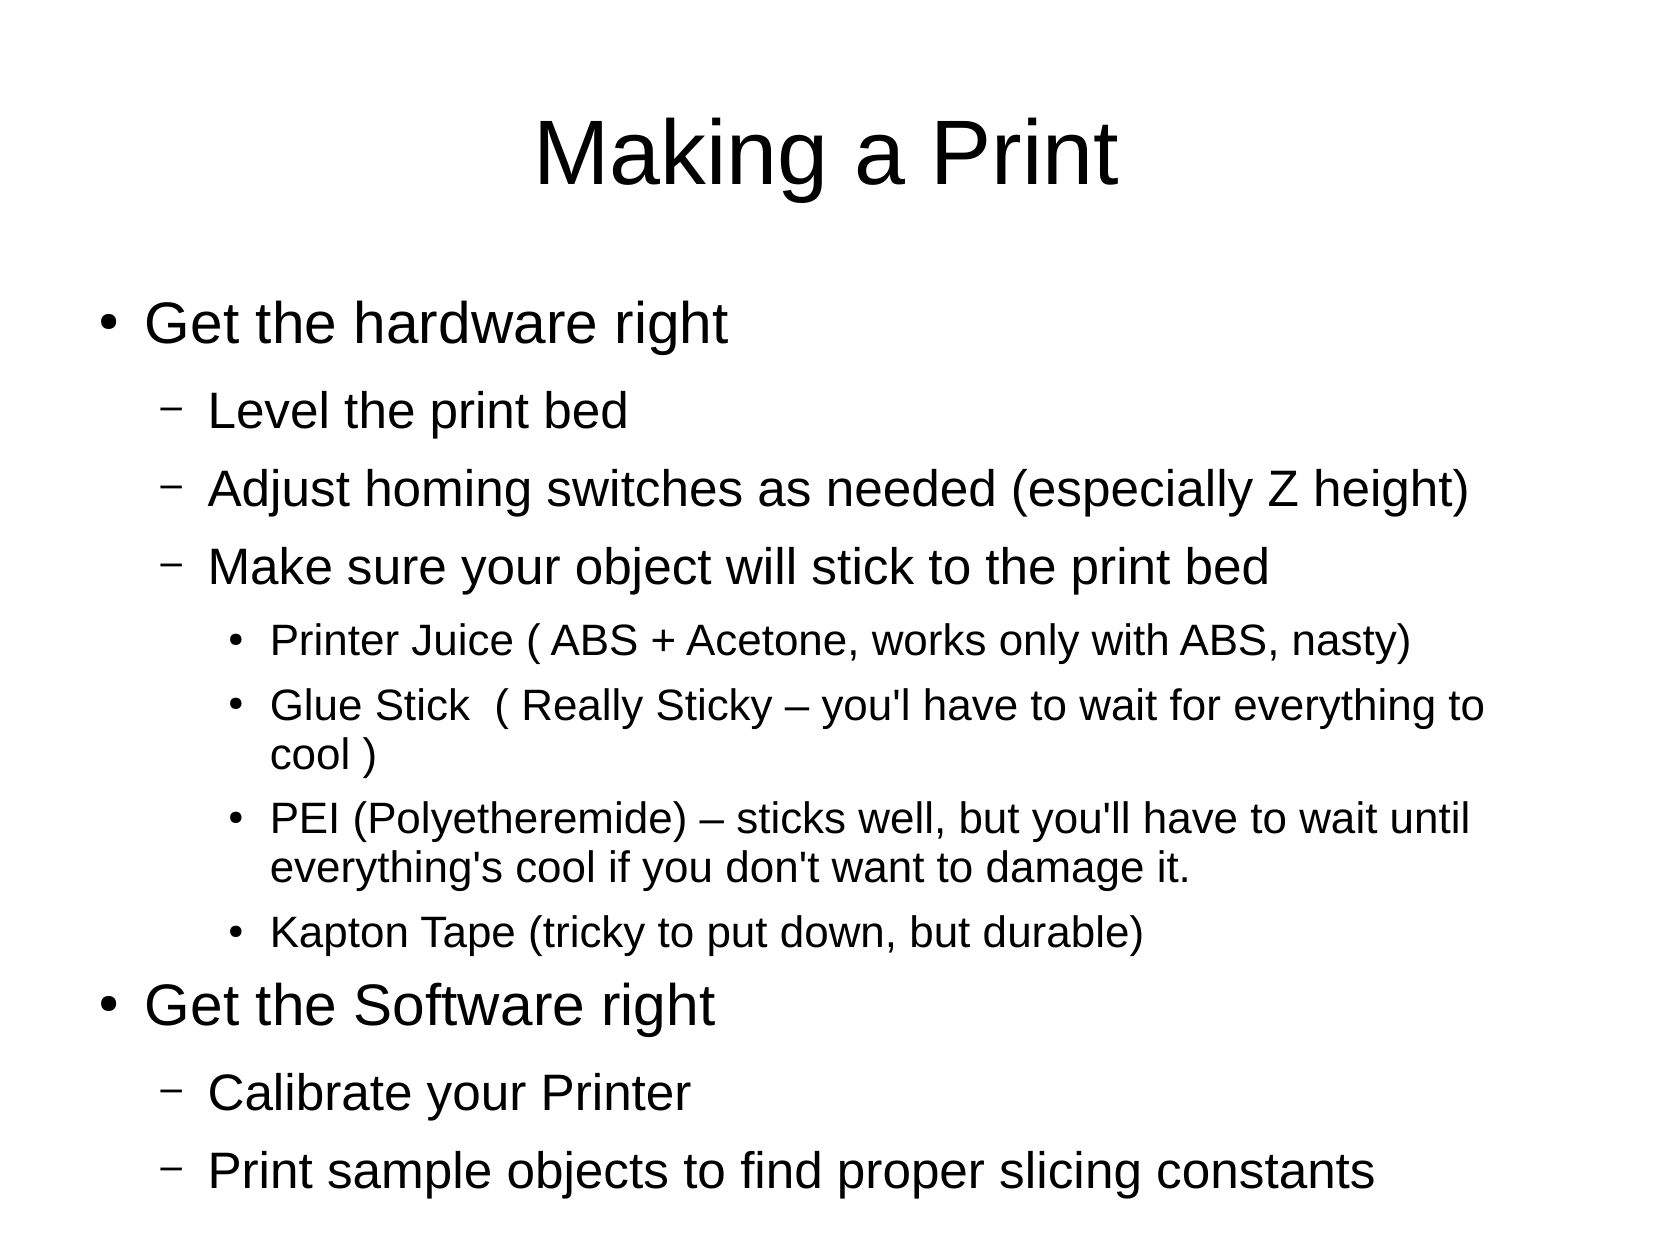

# Making a Print
Get the hardware right
Level the print bed
Adjust homing switches as needed (especially Z height)
Make sure your object will stick to the print bed
Printer Juice ( ABS + Acetone, works only with ABS, nasty)
Glue Stick ( Really Sticky – you'l have to wait for everything to cool )
PEI (Polyetheremide) – sticks well, but you'll have to wait until everything's cool if you don't want to damage it.
Kapton Tape (tricky to put down, but durable)
Get the Software right
Calibrate your Printer
Print sample objects to find proper slicing constants